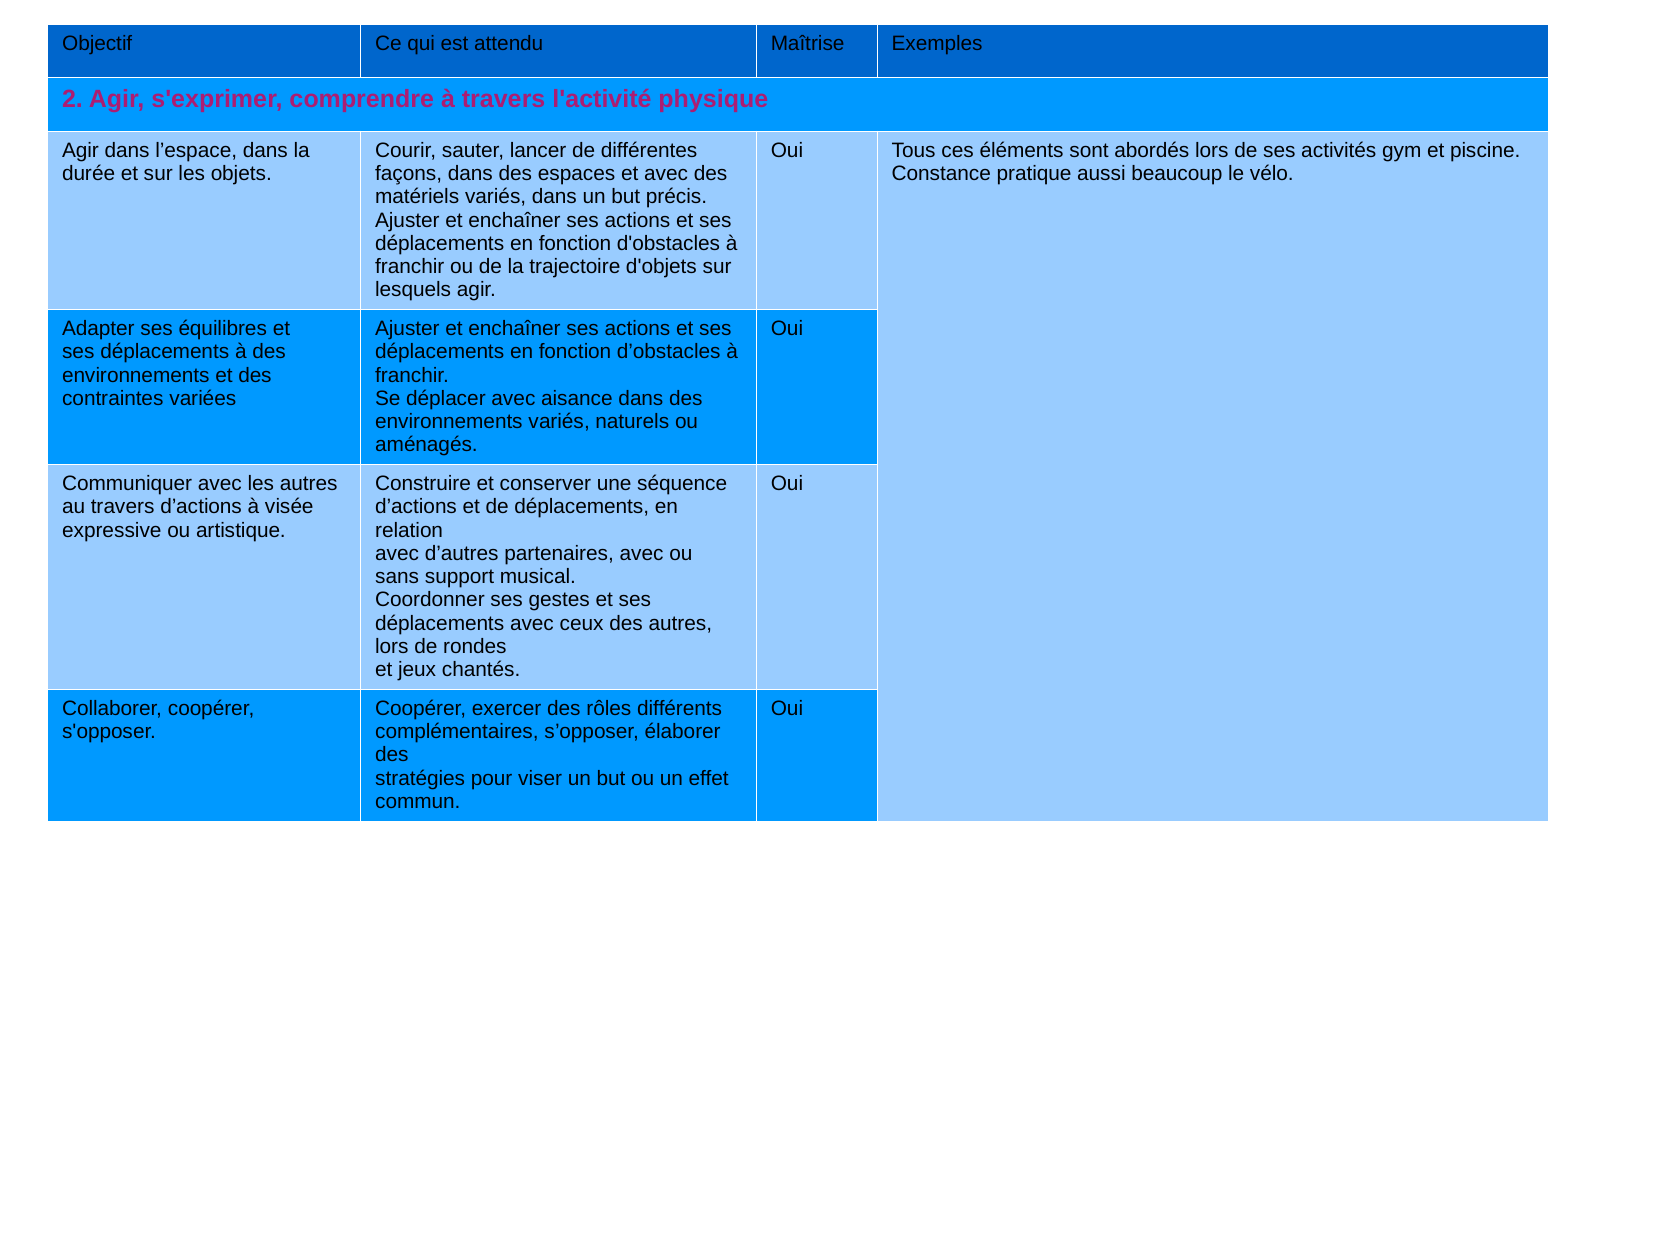

| Objectif | Ce qui est attendu | Maîtrise | Exemples |
| --- | --- | --- | --- |
| 2. Agir, s'exprimer, comprendre à travers l'activité physique | | | |
| Agir dans l’espace, dans la durée et sur les objets. | Courir, sauter, lancer de différentes façons, dans des espaces et avec des matériels variés, dans un but précis. Ajuster et enchaîner ses actions et ses déplacements en fonction d'obstacles à franchir ou de la trajectoire d'objets sur lesquels agir. | Oui | Tous ces éléments sont abordés lors de ses activités gym et piscine. Constance pratique aussi beaucoup le vélo. |
| Adapter ses équilibres et ses déplacements à des environnements et des contraintes variées | Ajuster et enchaîner ses actions et ses déplacements en fonction d’obstacles à franchir. Se déplacer avec aisance dans des environnements variés, naturels ou aménagés. | Oui | |
| Communiquer avec les autres au travers d’actions à visée expressive ou artistique. | Construire et conserver une séquence d’actions et de déplacements, en relation avec d’autres partenaires, avec ou sans support musical. Coordonner ses gestes et ses déplacements avec ceux des autres, lors de rondes et jeux chantés. | Oui | |
| Collaborer, coopérer, s'opposer. | Coopérer, exercer des rôles différents complémentaires, s’opposer, élaborer des stratégies pour viser un but ou un effet commun. | Oui | |